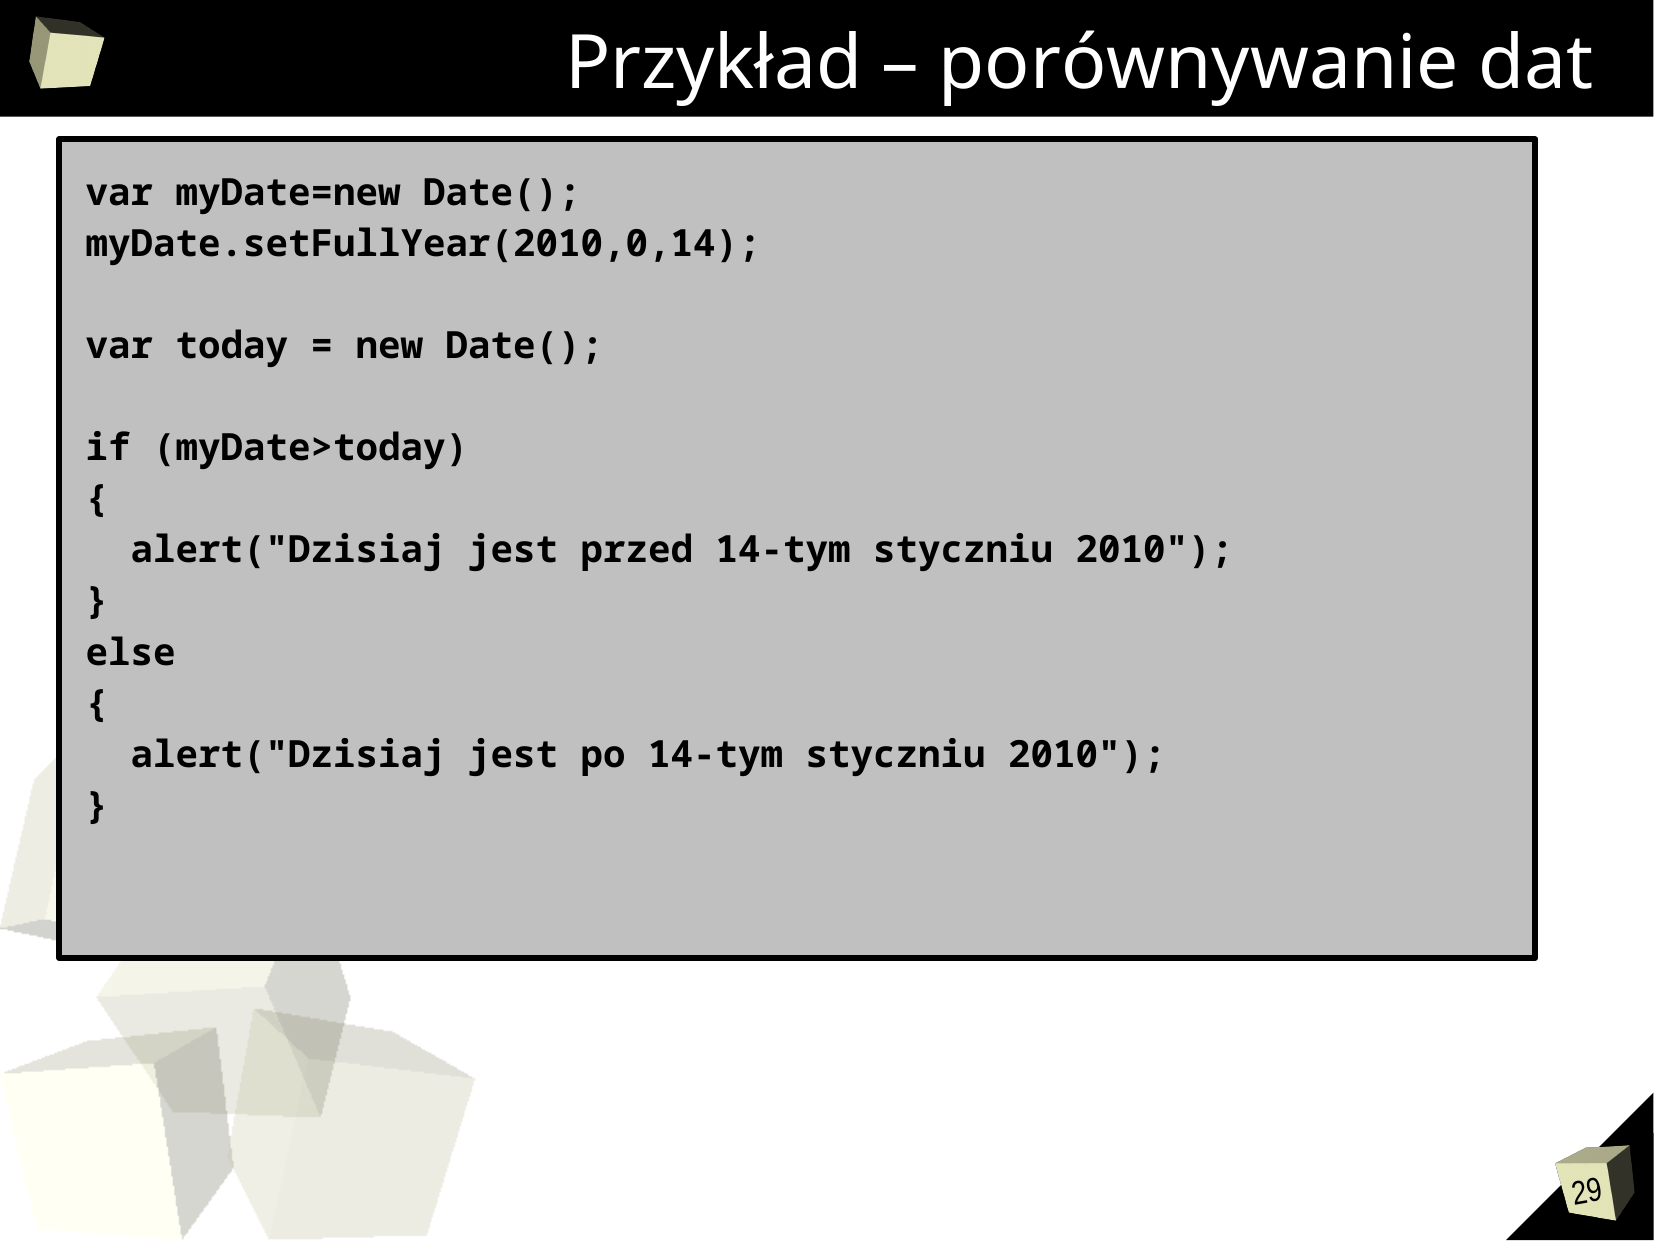

# Przykład – porównywanie dat
var myDate=new Date();
myDate.setFullYear(2010,0,14);
var today = new Date();
if (myDate>today)
{
 alert("Dzisiaj jest przed 14-tym styczniu 2010");
}
else
{
 alert("Dzisiaj jest po 14-tym styczniu 2010");
}